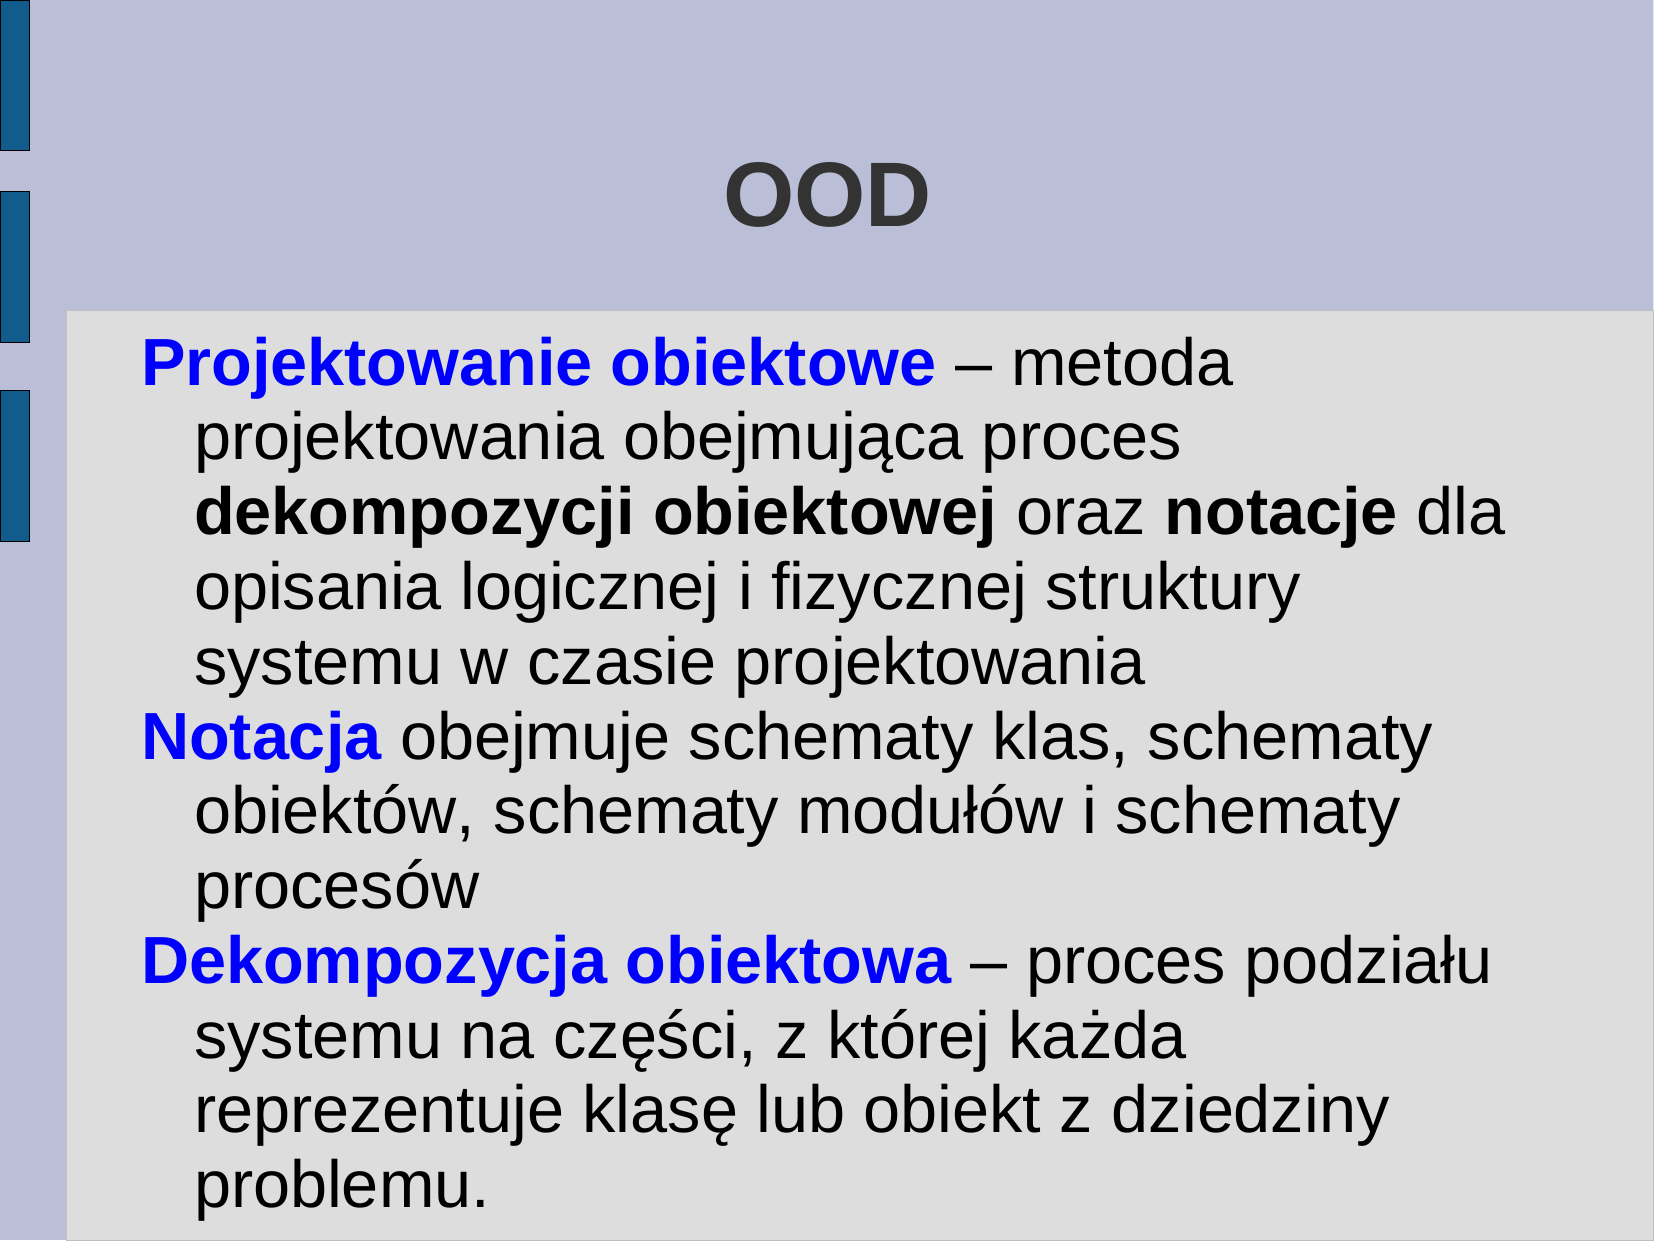

# OOD
Projektowanie obiektowe – metoda projektowania obejmująca proces dekompozycji obiektowej oraz notacje dla opisania logicznej i fizycznej struktury systemu w czasie projektowania
Notacja obejmuje schematy klas, schematy obiektów, schematy modułów i schematy procesów
Dekompozycja obiektowa – proces podziału systemu na części, z której każda reprezentuje klasę lub obiekt z dziedziny problemu.